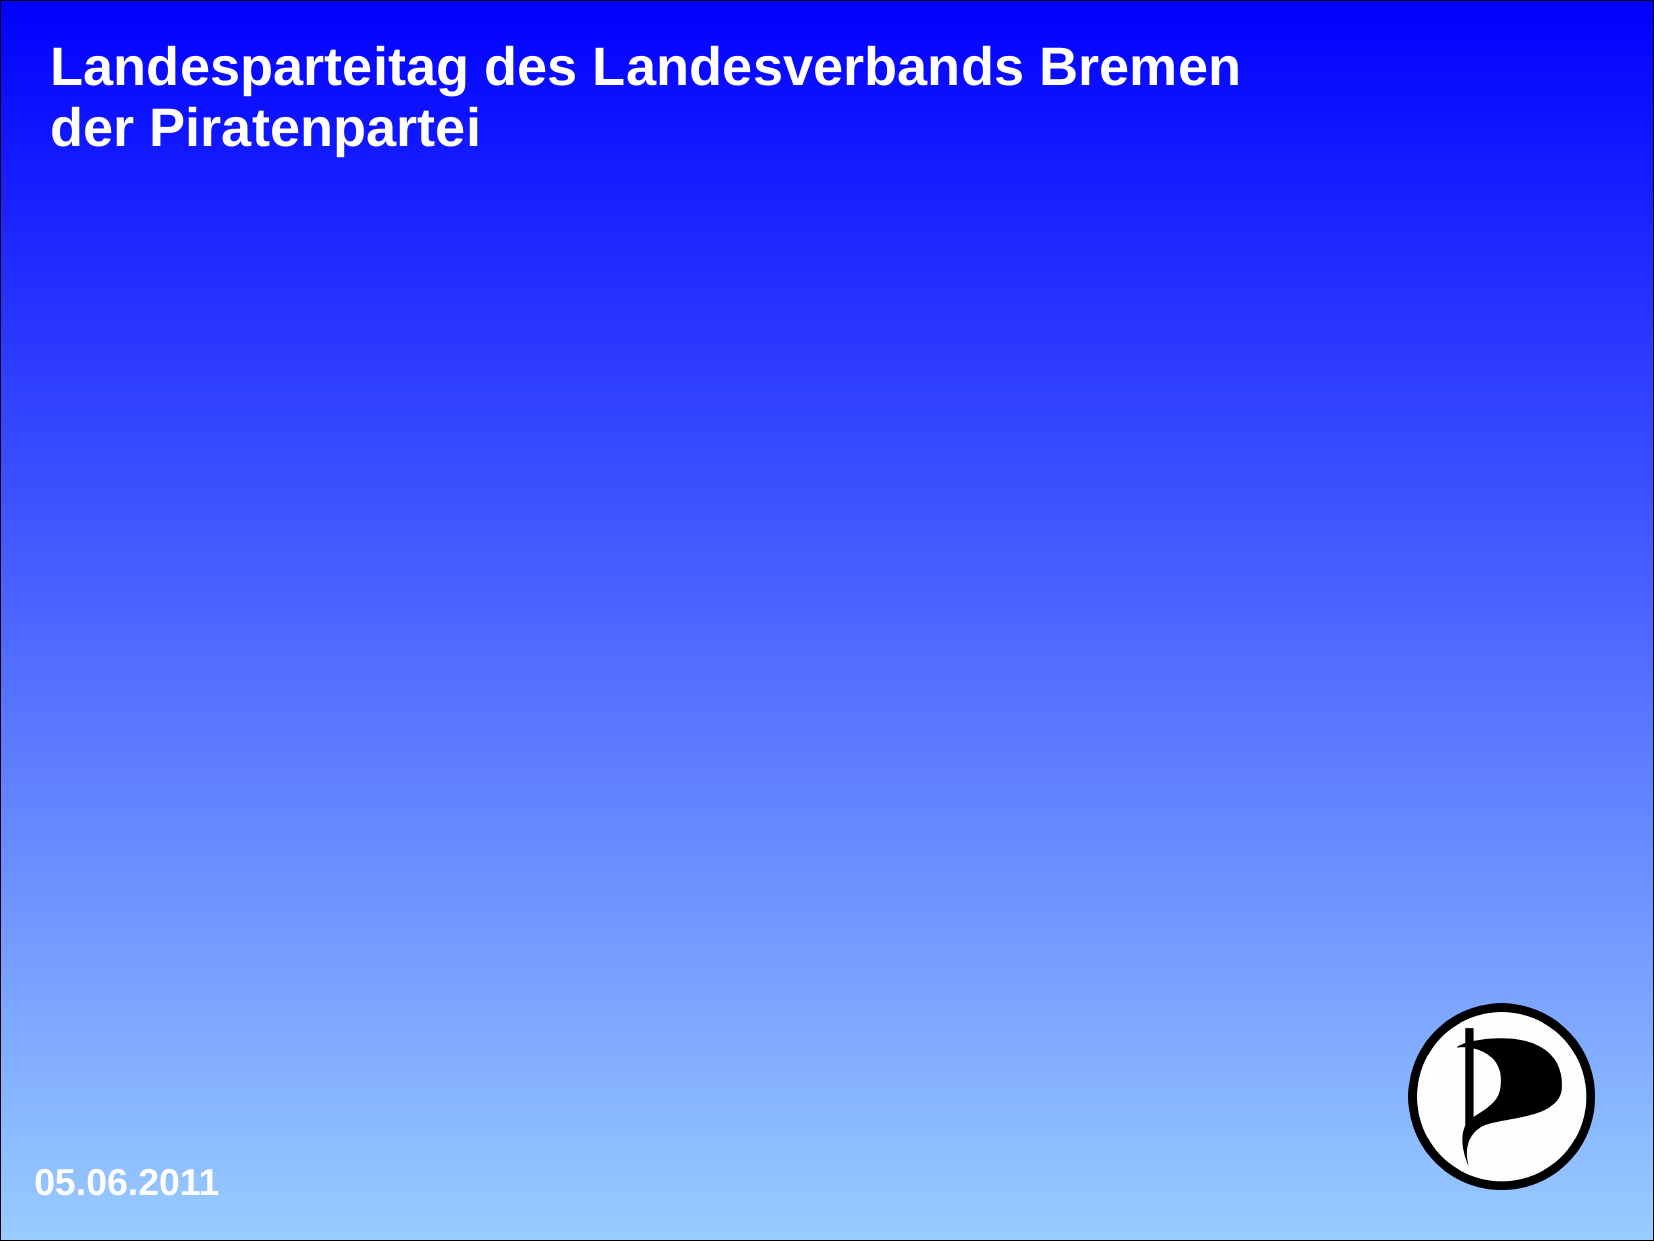

Landesparteitag des Landesverbands Bremen
der Piratenpartei
05.06.2011